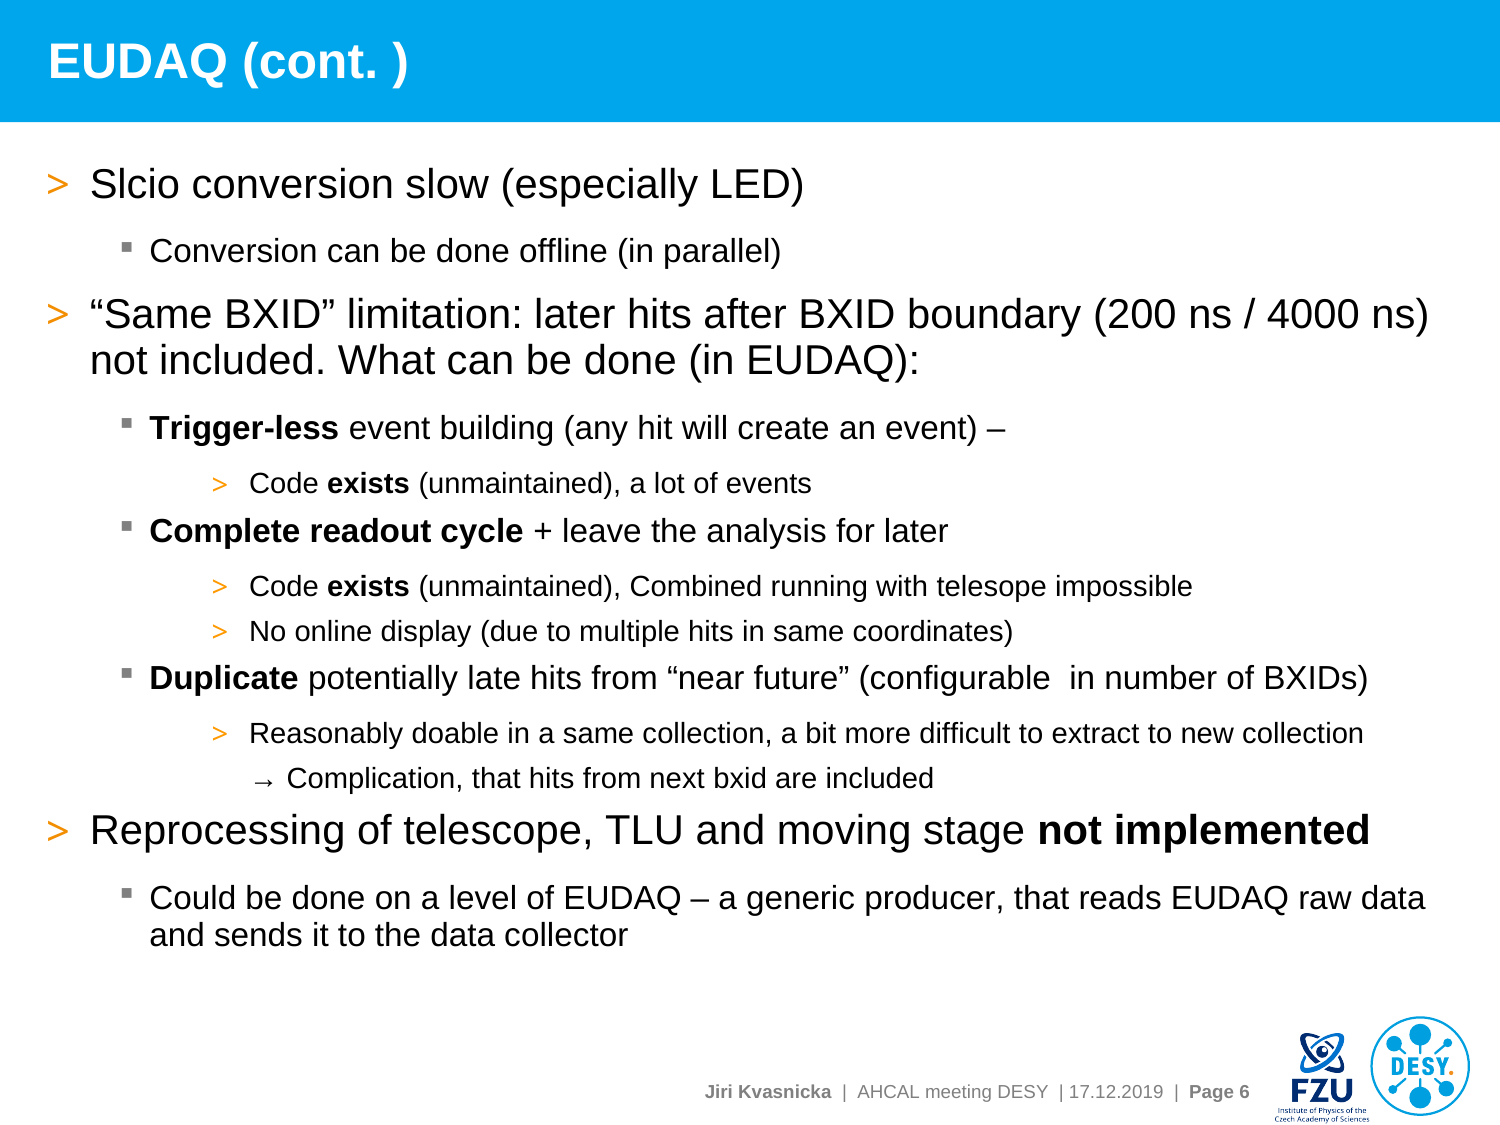

# EUDAQ (cont. )
Slcio conversion slow (especially LED)
Conversion can be done offline (in parallel)
“Same BXID” limitation: later hits after BXID boundary (200 ns / 4000 ns) not included. What can be done (in EUDAQ):
Trigger-less event building (any hit will create an event) –
Code exists (unmaintained), a lot of events
Complete readout cycle + leave the analysis for later
Code exists (unmaintained), Combined running with telesope impossible
No online display (due to multiple hits in same coordinates)
Duplicate potentially late hits from “near future” (configurable in number of BXIDs)
Reasonably doable in a same collection, a bit more difficult to extract to new collection
→ Complication, that hits from next bxid are included
Reprocessing of telescope, TLU and moving stage not implemented
Could be done on a level of EUDAQ – a generic producer, that reads EUDAQ raw data and sends it to the data collector